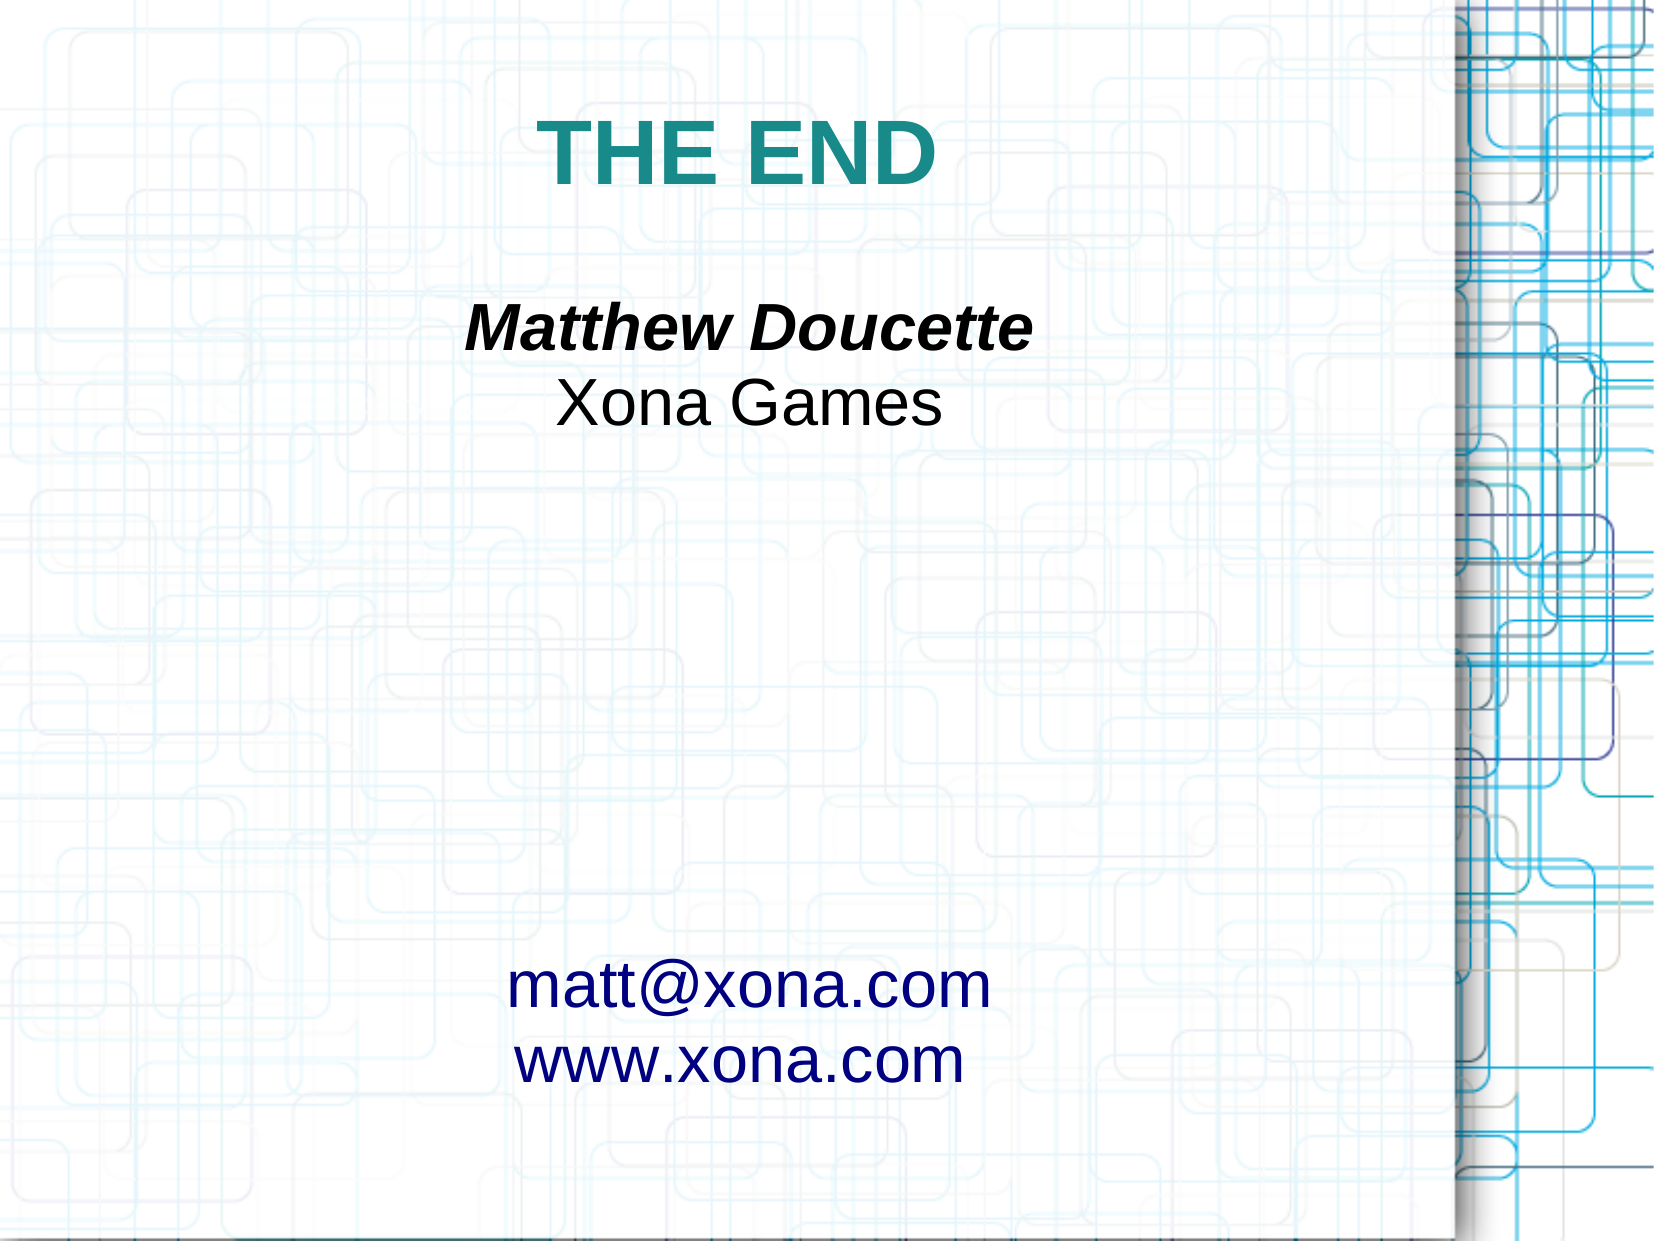

# THE END
Matthew Doucette
Xona Games
matt@xona.com
www.xona.com